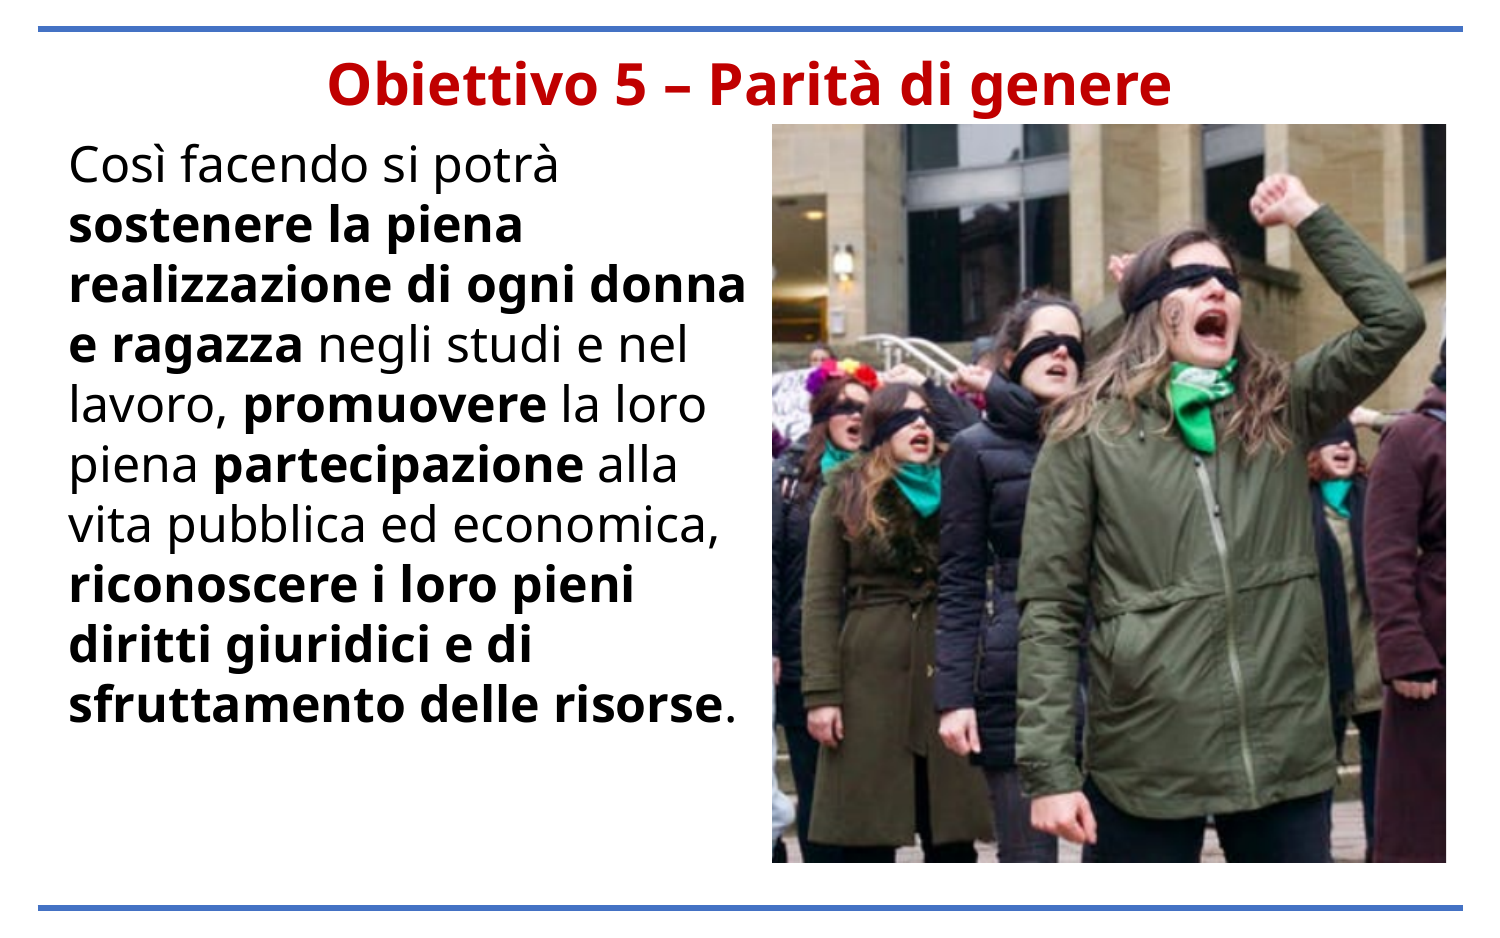

# Obiettivo 5 – Parità di genere
Così facendo si potrà sostenere la piena realizzazione di ogni donna e ragazza negli studi e nel lavoro, promuovere la loro piena partecipazione alla vita pubblica ed economica, riconoscere i loro pieni diritti giuridici e di sfruttamento delle risorse.